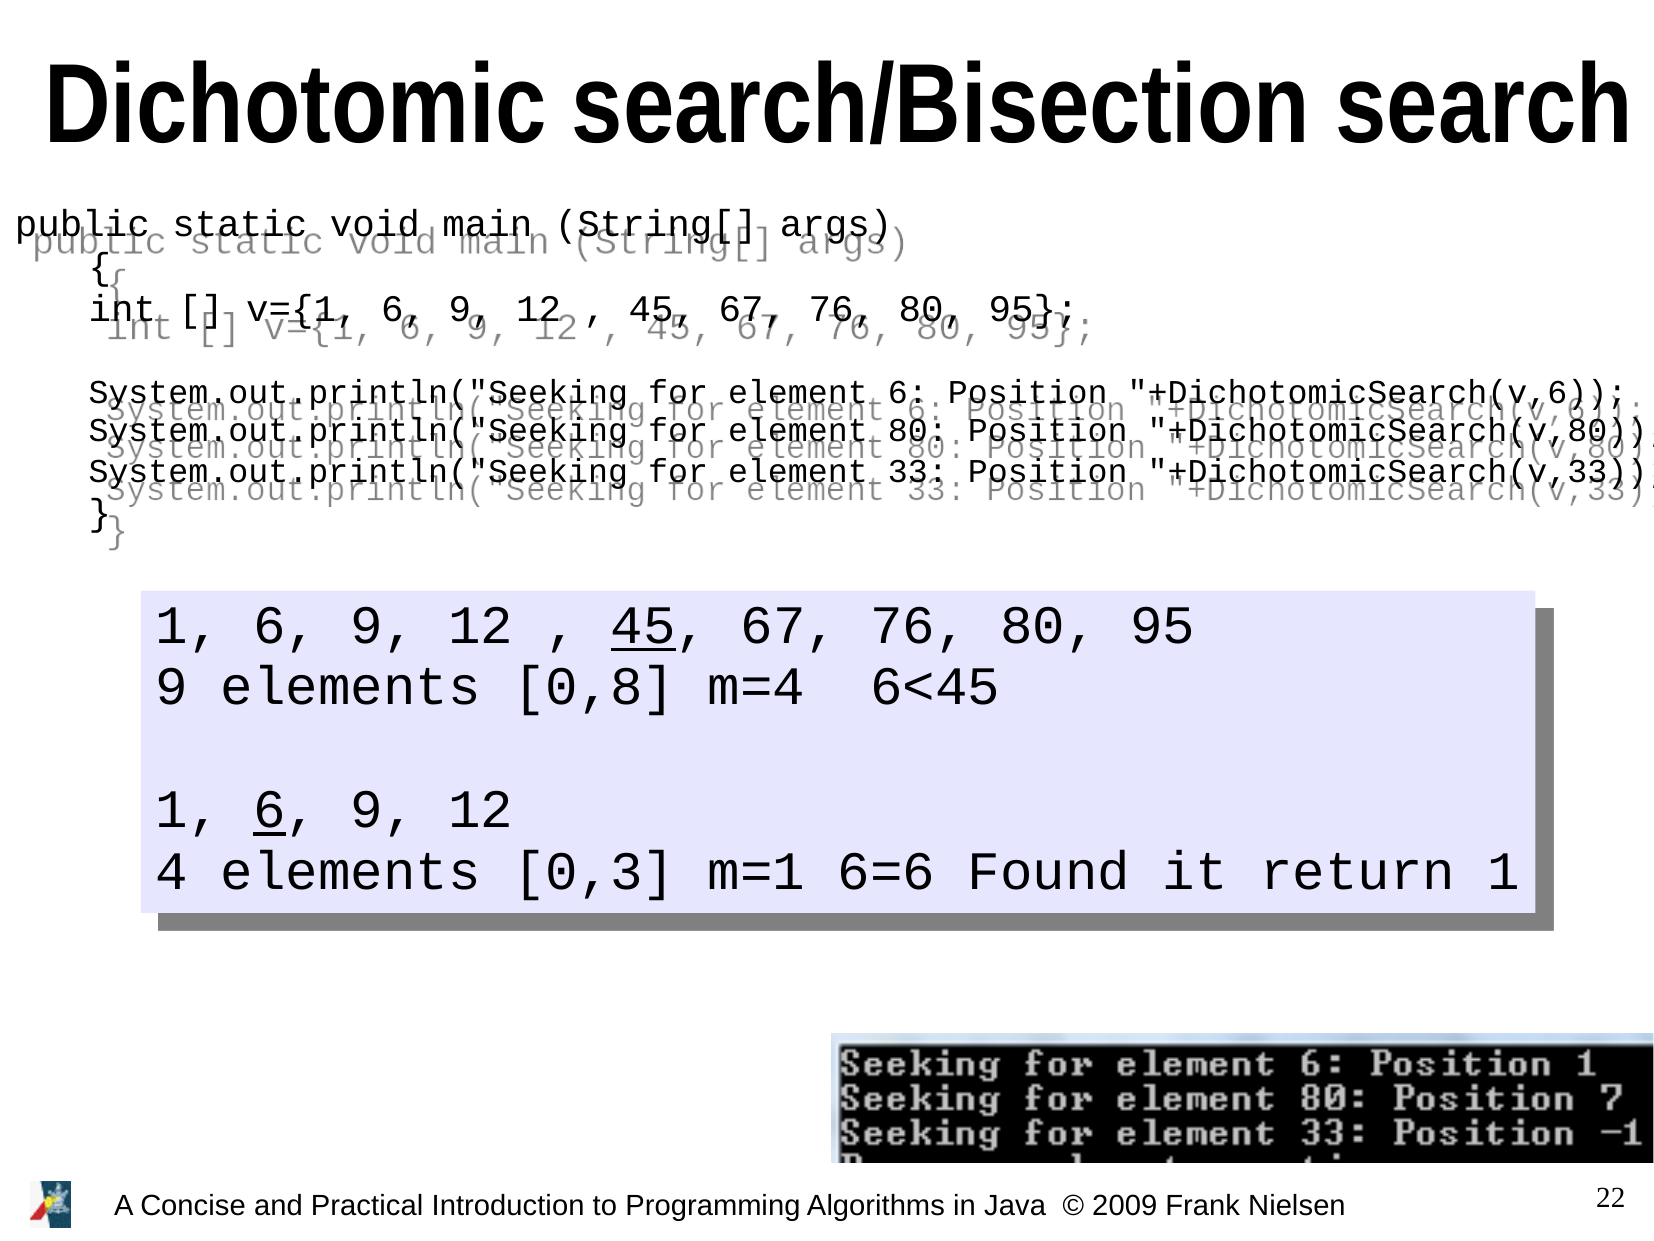

Dichotomic search/Bisection search
public static void main (String[] args)
	{
	int [] v={1, 6, 9, 12 , 45, 67, 76, 80, 95};
	System.out.println("Seeking for element 6: Position "+DichotomicSearch(v,6));
	System.out.println("Seeking for element 80: Position "+DichotomicSearch(v,80));
	System.out.println("Seeking for element 33: Position "+DichotomicSearch(v,33));
	}
1, 6, 9, 12 , 45, 67, 76, 80, 95
9 elements [0,8] m=4 6<45
1, 6, 9, 12
4 elements [0,3] m=1 6=6 Found it return 1